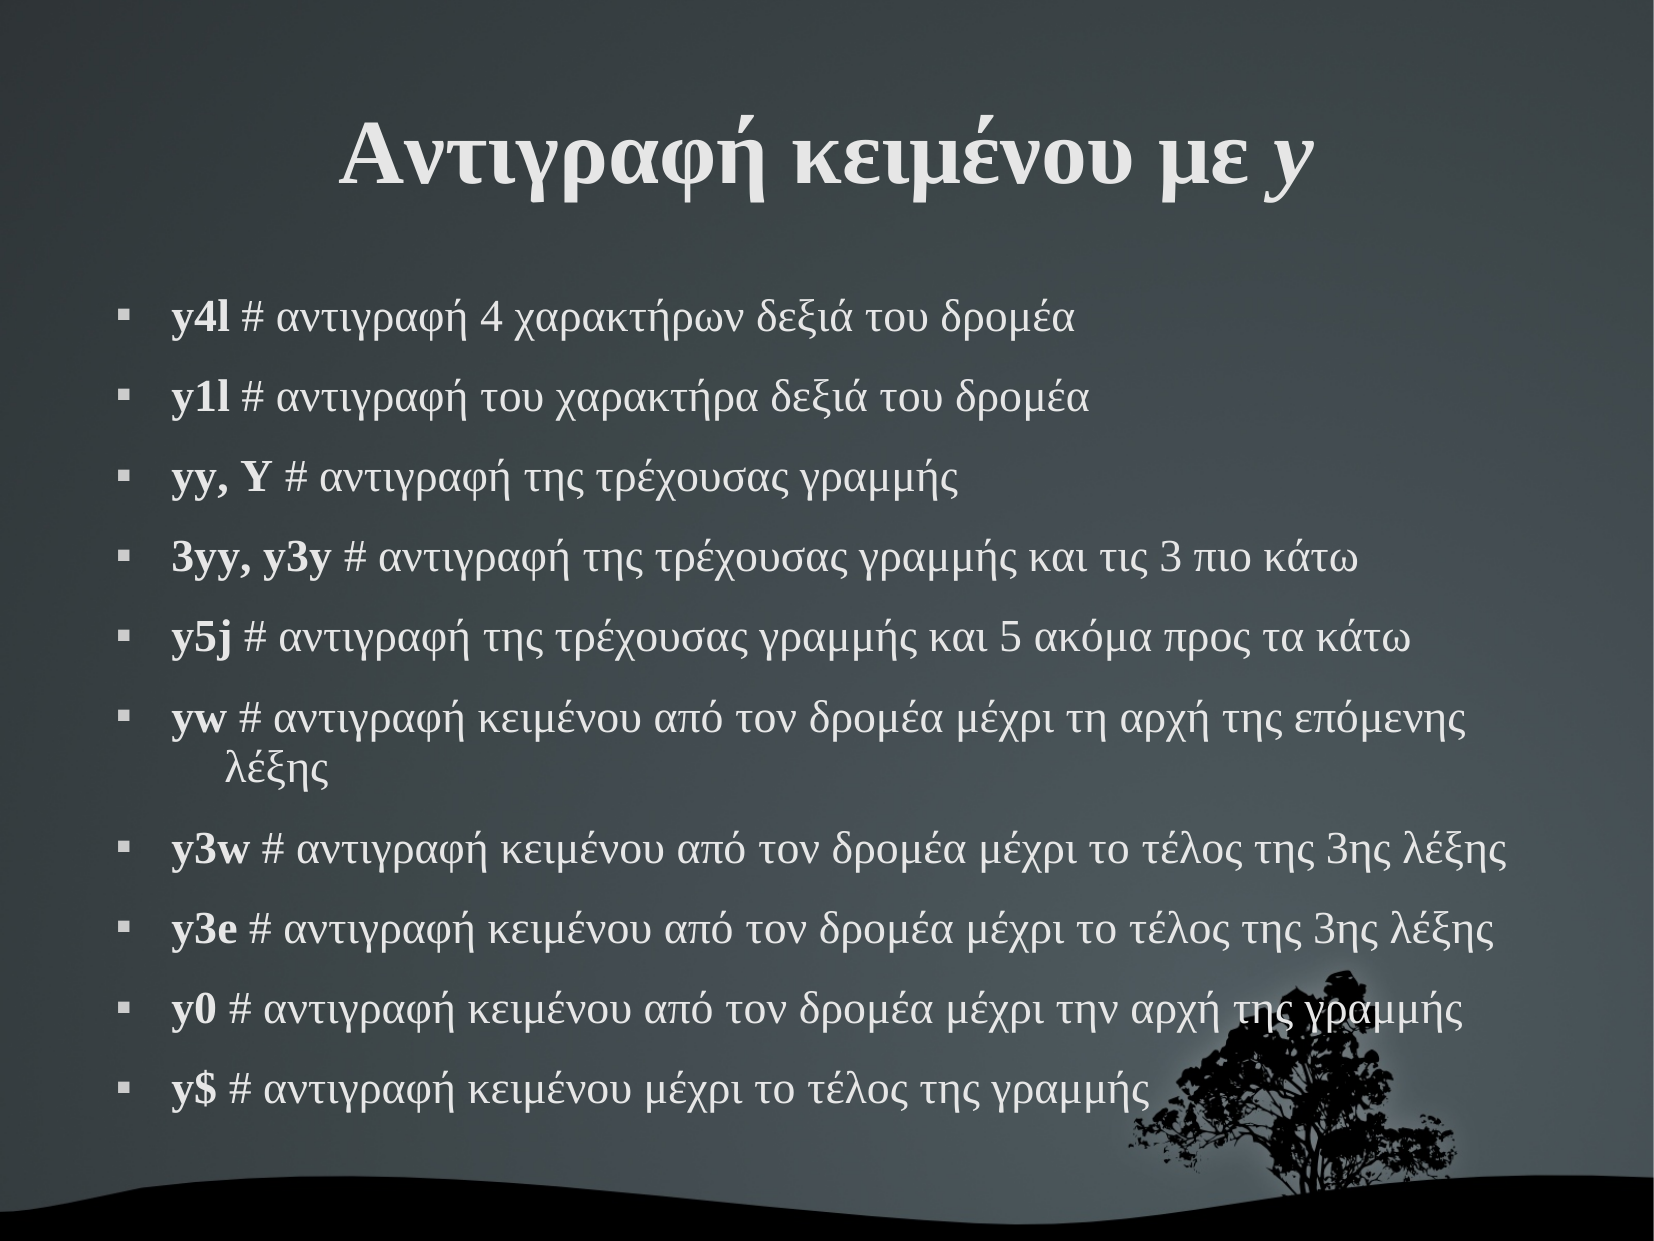

# Αντιγραφή κειμένου με y
y4l # αντιγραφή 4 χαρακτήρων δεξιά του δρομέα
y1l # αντιγραφή του χαρακτήρα δεξιά του δρομέα
yy, Y # αντιγραφή της τρέχουσας γραμμής
3yy, y3y # αντιγραφή της τρέχουσας γραμμής και τις 3 πιο κάτω
y5j # αντιγραφή της τρέχουσας γραμμής και 5 ακόμα προς τα κάτω
yw # αντιγραφή κειμένου από τον δρομέα μέχρι τη αρχή της επόμενης λέξης
y3w # αντιγραφή κειμένου από τον δρομέα μέχρι το τέλος της 3ης λέξης
y3e # αντιγραφή κειμένου από τον δρομέα μέχρι το τέλος της 3ης λέξης
y0 # αντιγραφή κειμένου από τον δρομέα μέχρι την αρχή της γραμμής
y$ # αντιγραφή κειμένου μέχρι το τέλος της γραμμής